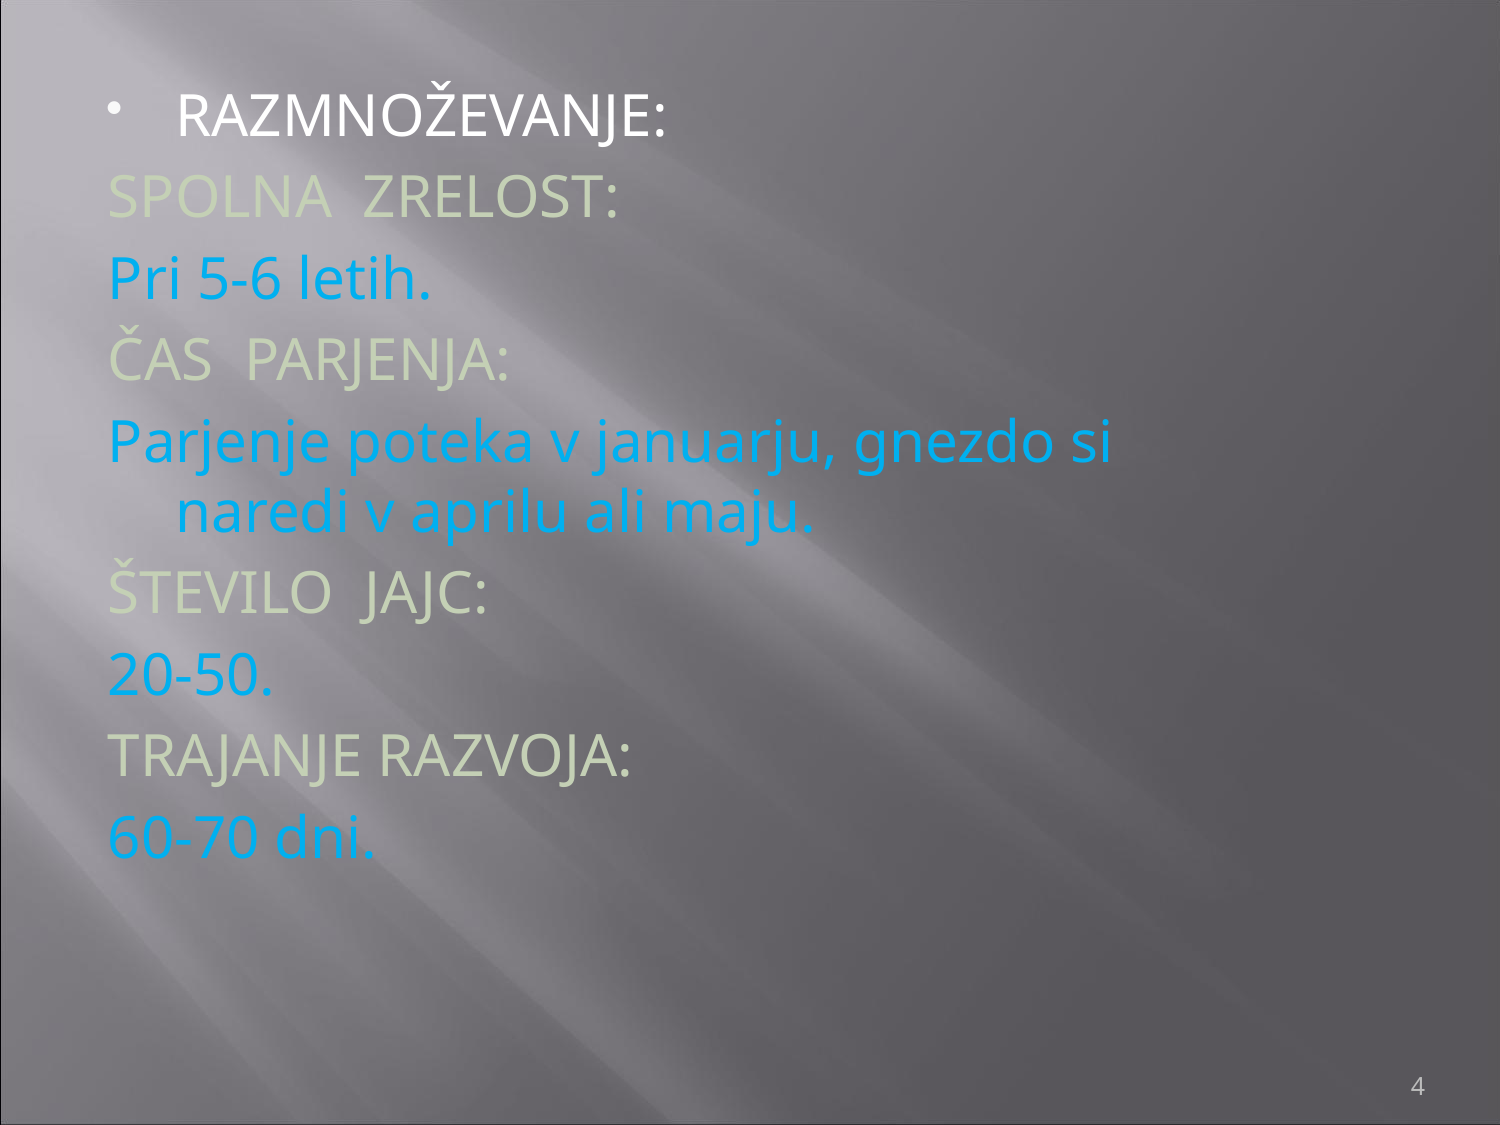

# RAZMNOŽEVANJE:
SPOLNA ZRELOST:
Pri 5-6 letih.
ČAS PARJENJA:
Parjenje poteka v januarju, gnezdo si naredi v aprilu ali maju.
ŠTEVILO JAJC:
20-50.
TRAJANJE RAZVOJA:
60-70 dni.